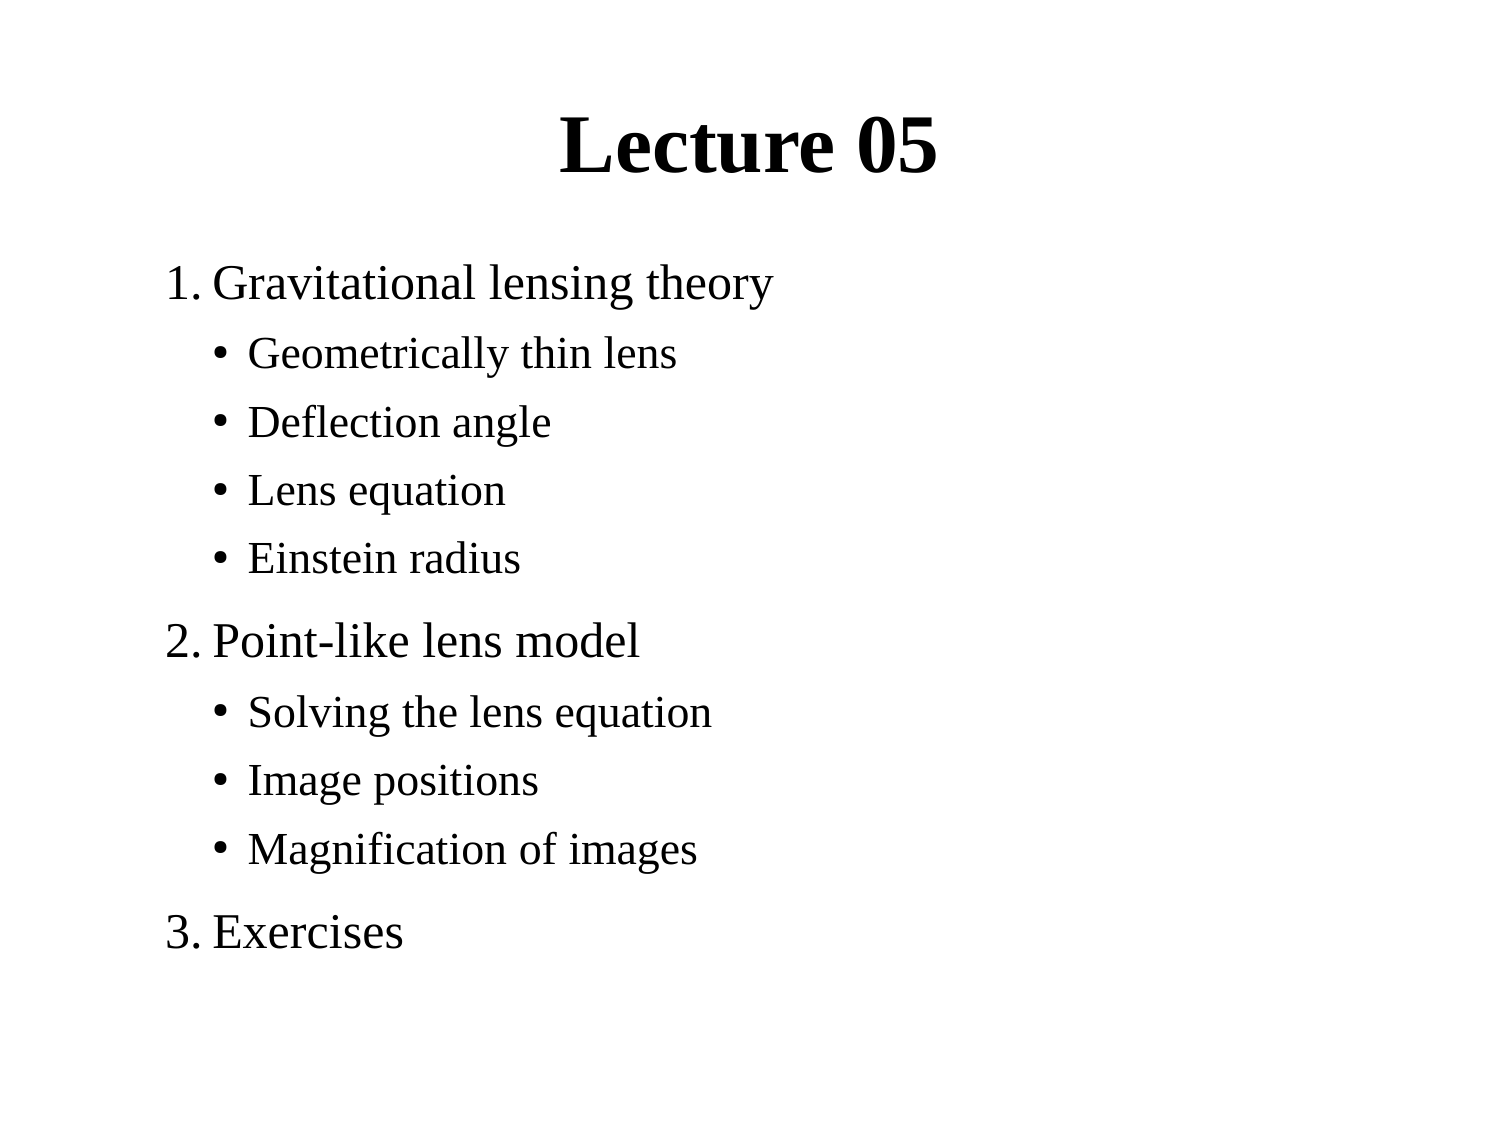

# Lecture 05
Gravitational lensing theory
Geometrically thin lens
Deflection angle
Lens equation
Einstein radius
Point-like lens model
Solving the lens equation
Image positions
Magnification of images
Exercises